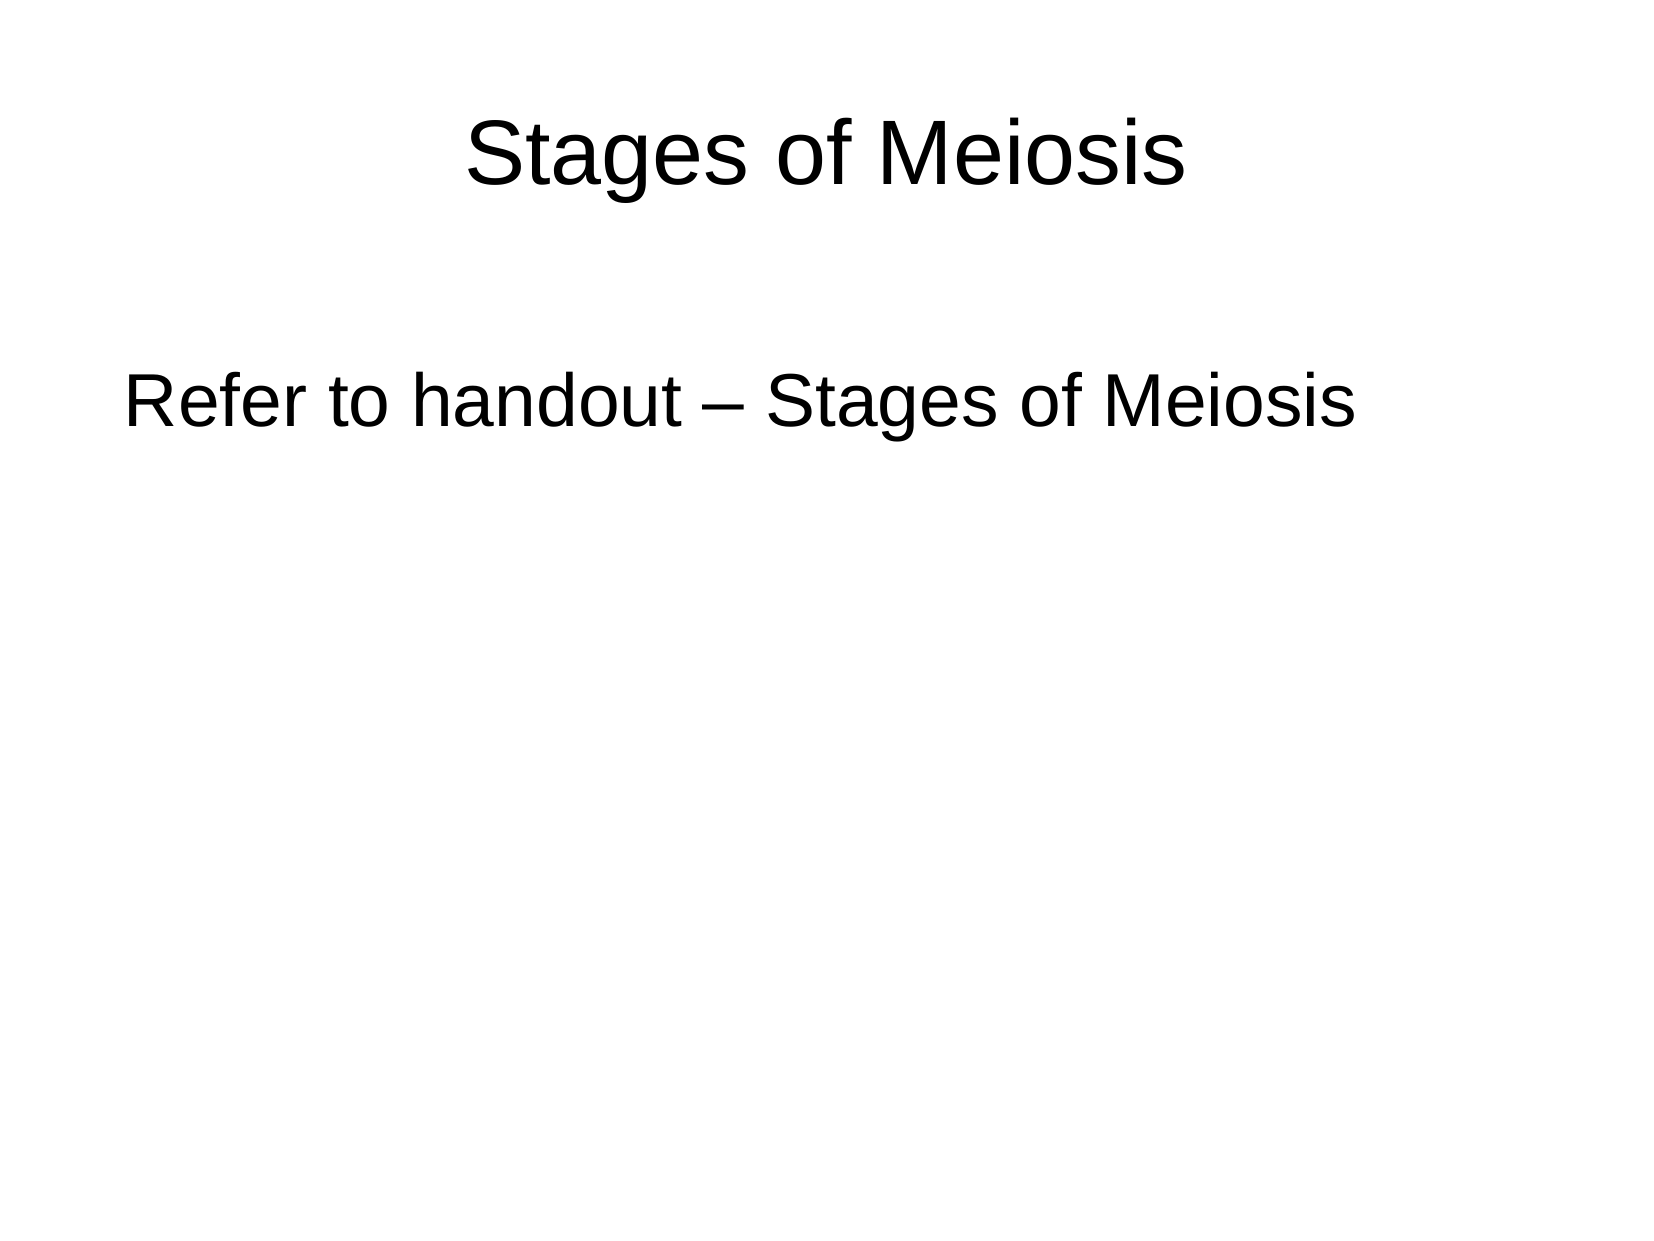

# Stages of Meiosis
Refer to handout – Stages of Meiosis